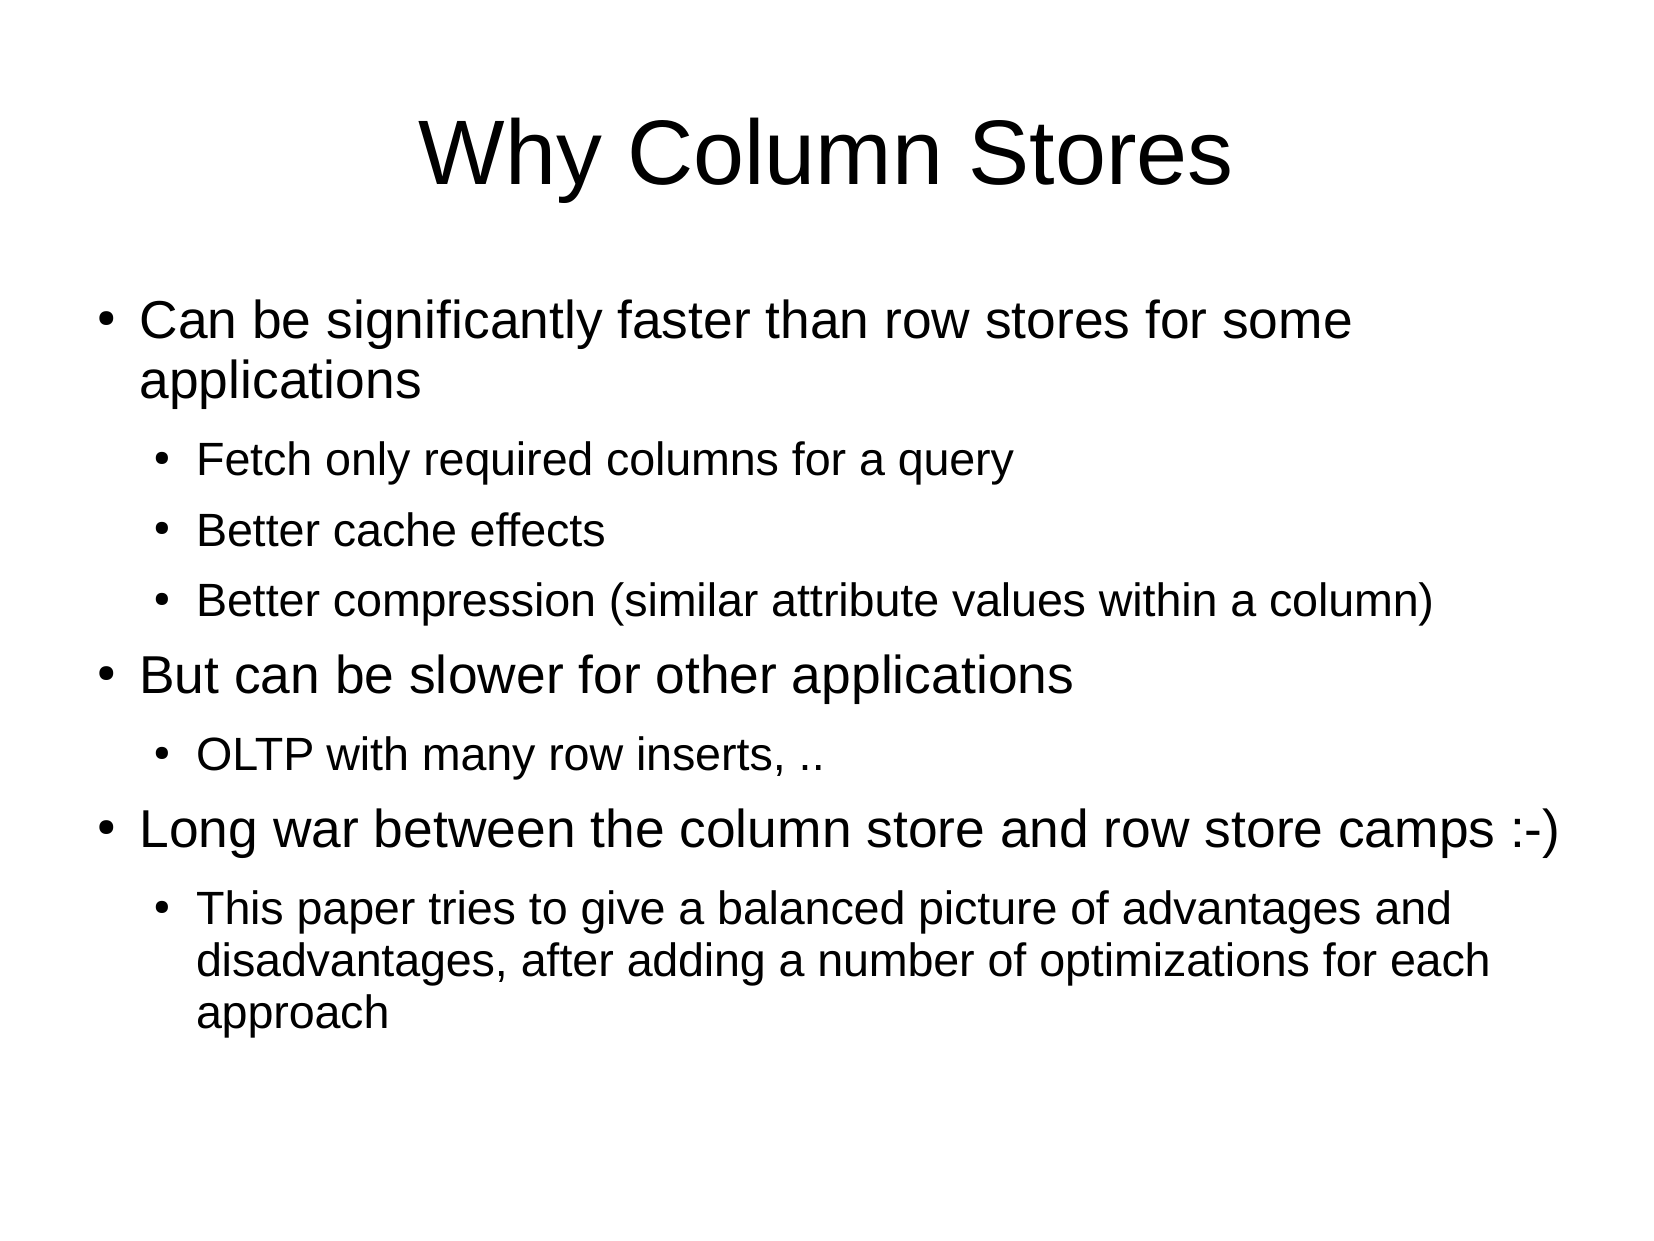

# Why Column Stores
Can be significantly faster than row stores for some applications
Fetch only required columns for a query
Better cache effects
Better compression (similar attribute values within a column)
But can be slower for other applications
OLTP with many row inserts, ..
Long war between the column store and row store camps :-)
This paper tries to give a balanced picture of advantages and disadvantages, after adding a number of optimizations for each approach